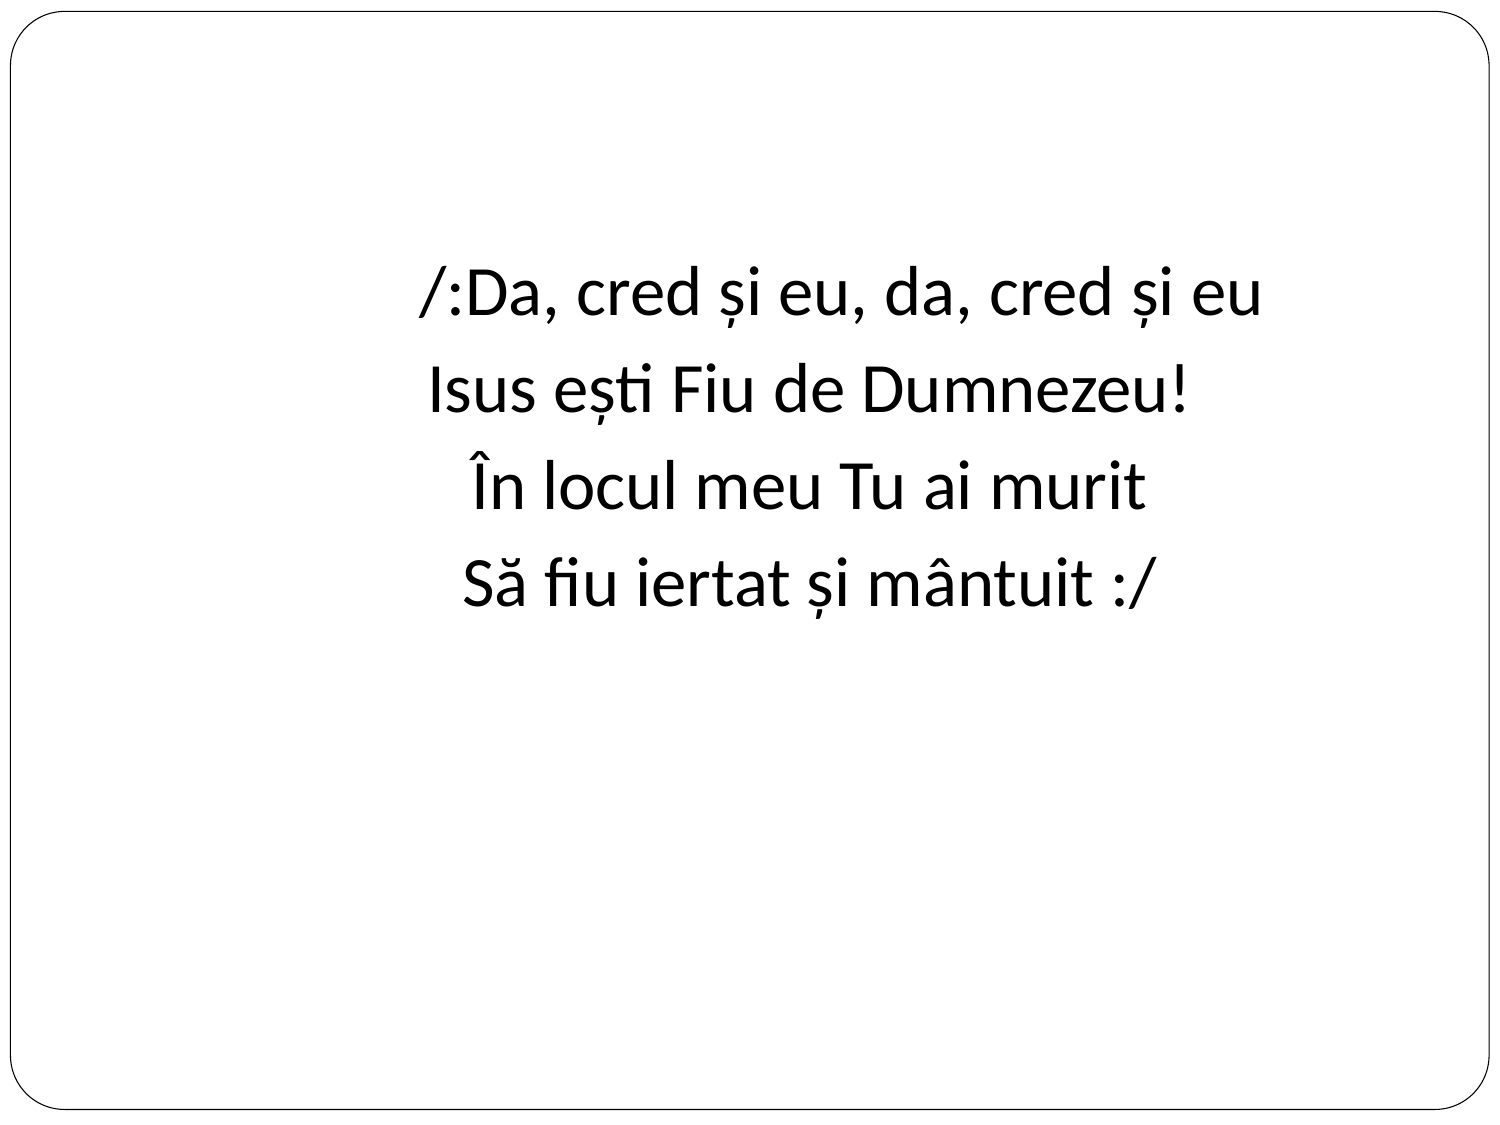

#
 /:Da, cred şi eu, da, cred şi eu
Isus eşti Fiu de Dumnezeu!
În locul meu Tu ai murit
Să fiu iertat şi mântuit :/